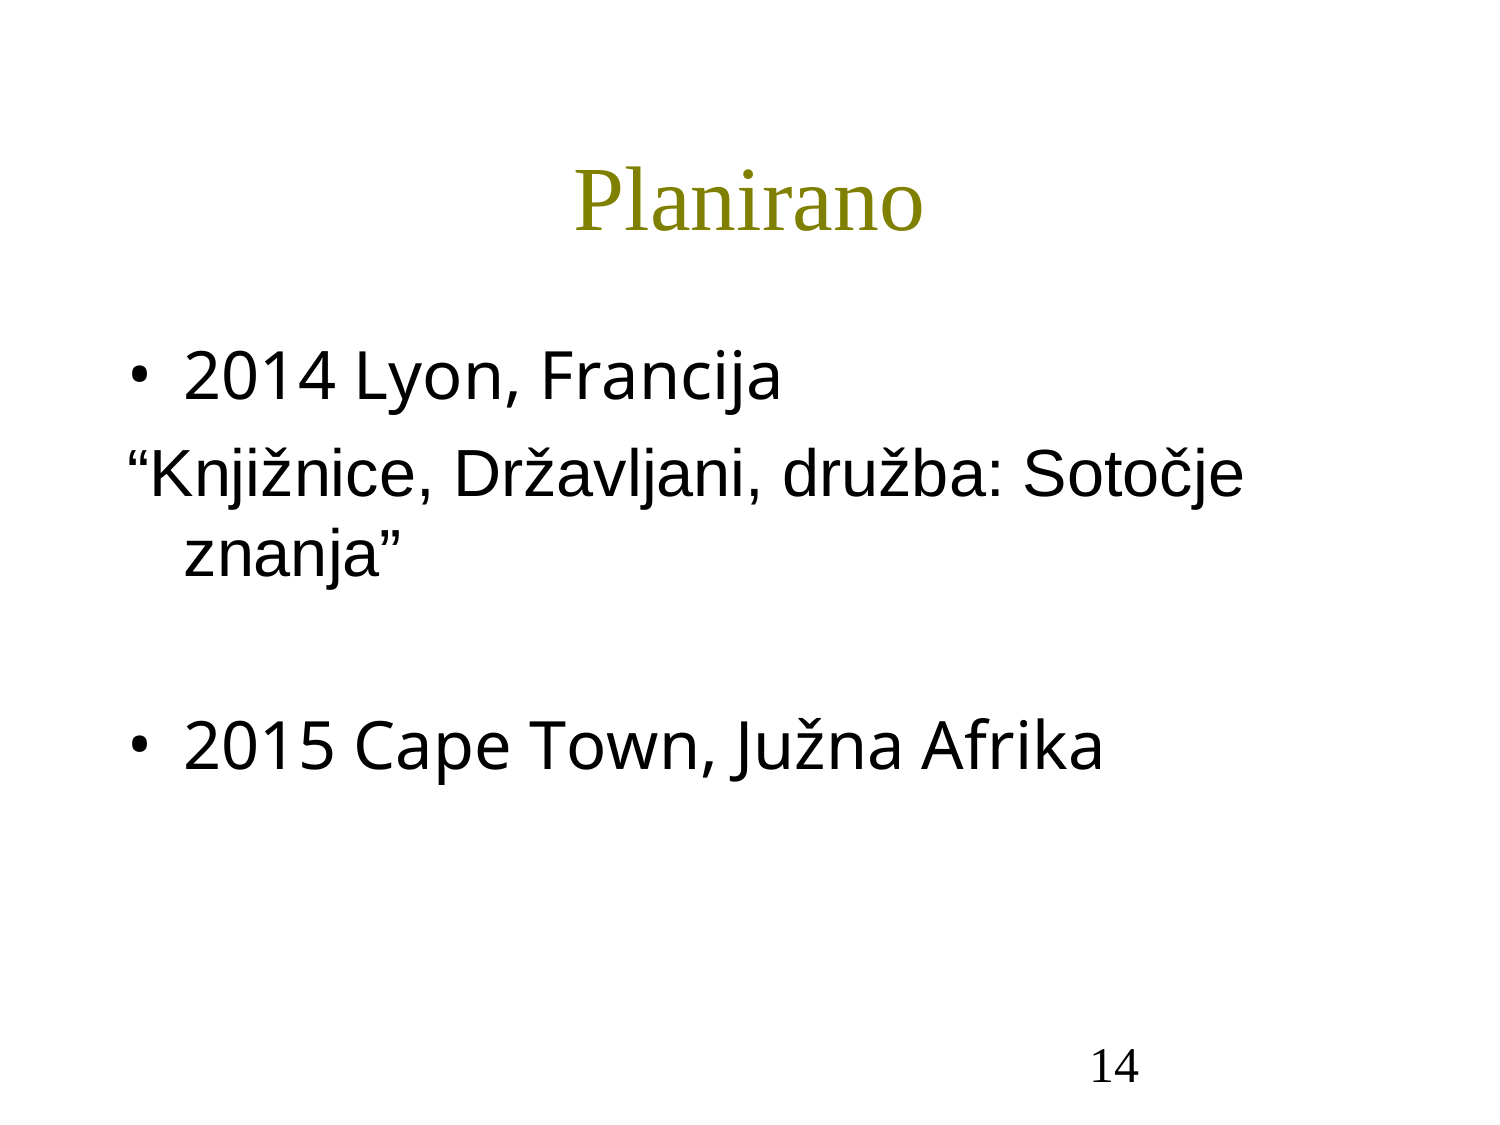

# Planirano
2014 Lyon, Francija
“Knjižnice, Državljani, družba: Sotočje znanja”
2015 Cape Town, Južna Afrika
14